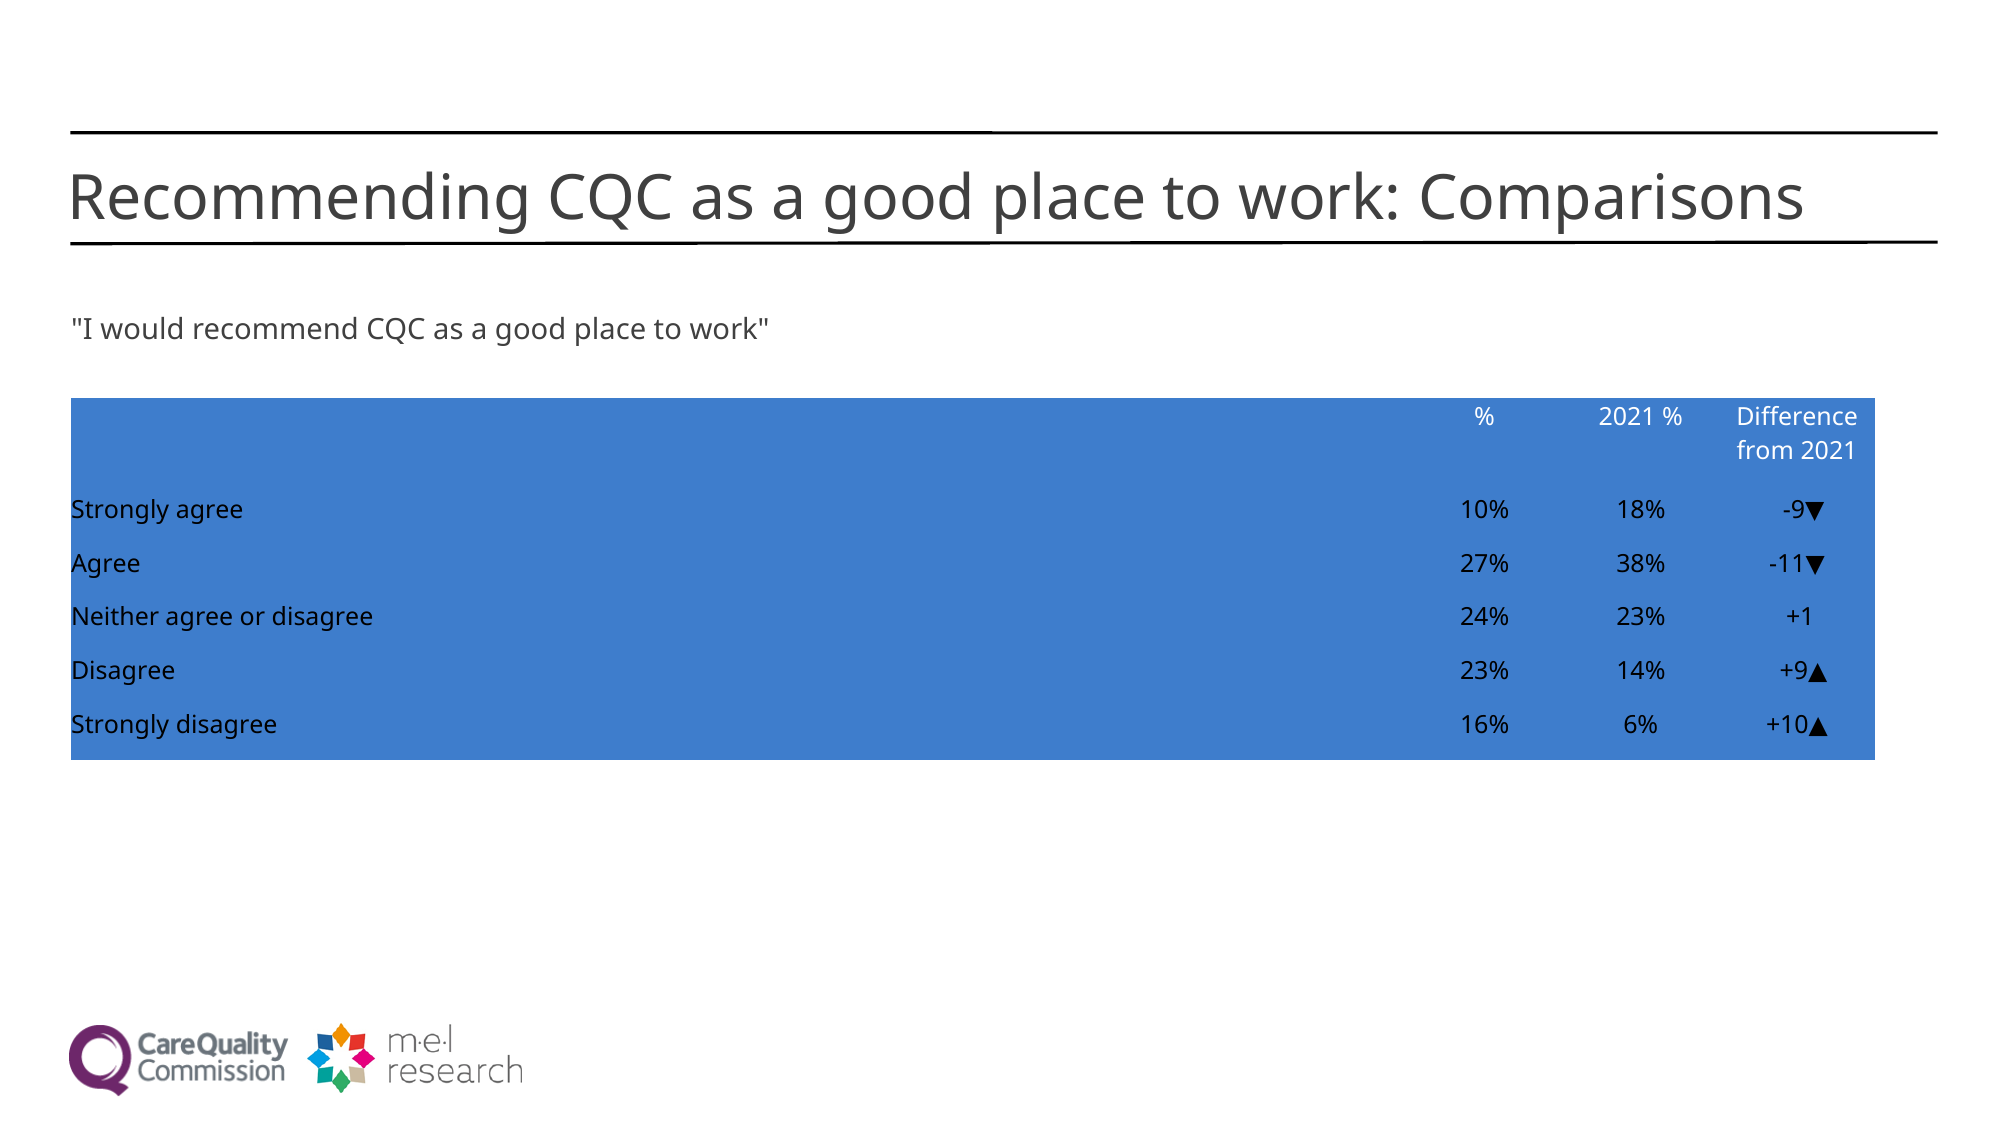

# Recommending CQC as a good place to work: Comparisons
"I would recommend CQC as a good place to work"
| | % | 2021 % | Difference from 2021 |
| --- | --- | --- | --- |
| Strongly agree | 10% | 18% | -9▼ |
| Agree | 27% | 38% | -11▼ |
| Neither agree or disagree | 24% | 23% | +1 |
| Disagree | 23% | 14% | +9▲ |
| Strongly disagree | 16% | 6% | +10▲ |